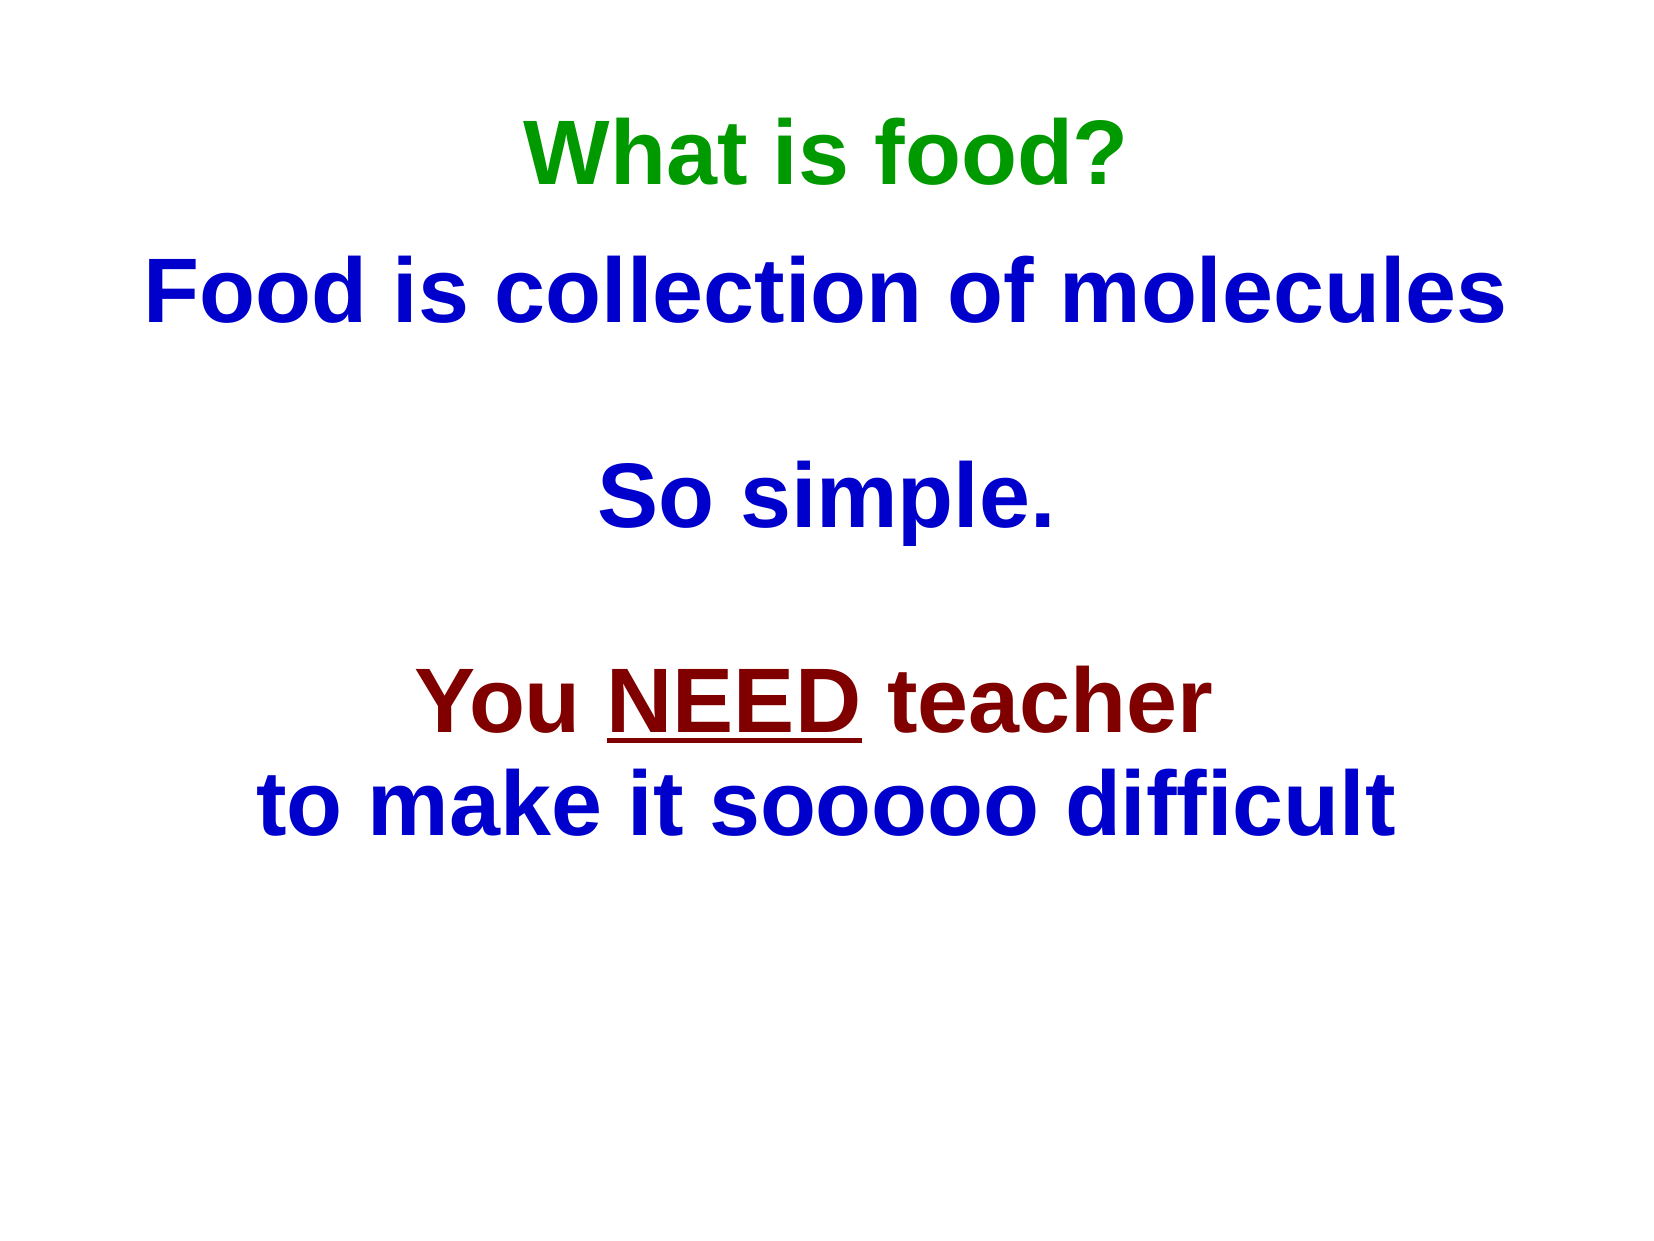

# What is food?
Food is collection of molecules
So simple.
You NEED teacher
to make it sooooo difficult